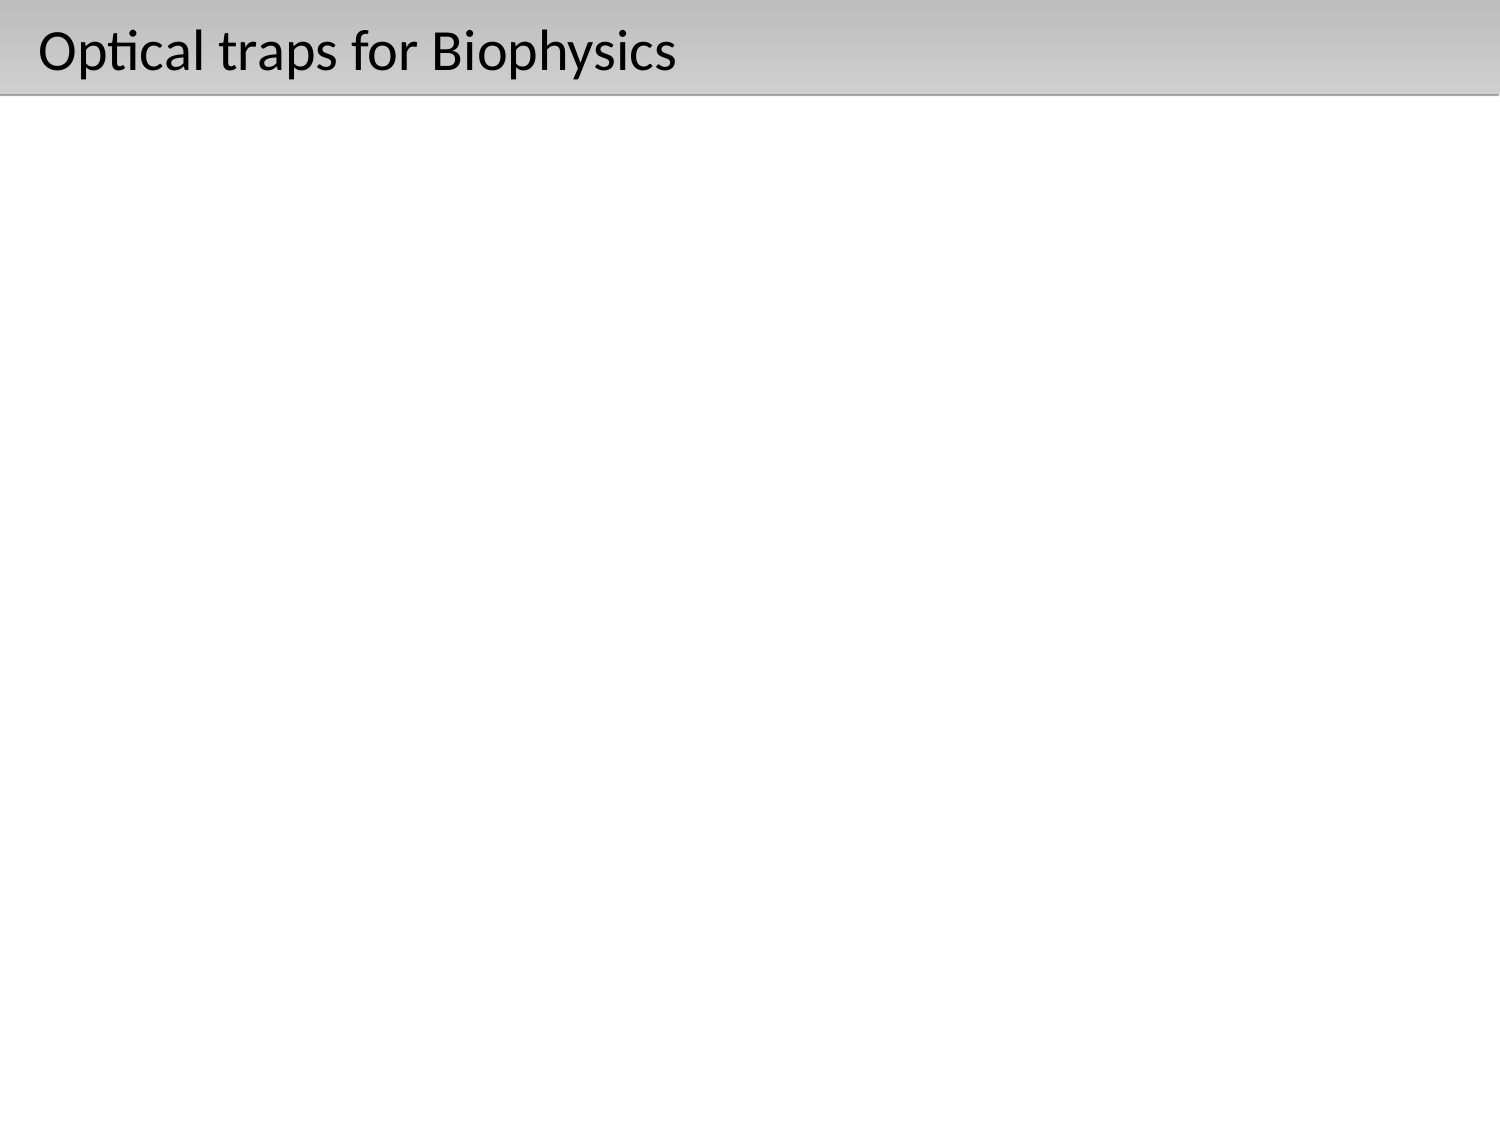

# Optical traps for Biophysics
Pro’s:
		Remote manipulation of biomolecules
		Measurable forces and distances are well suited for enzyme dynamics and 	molecular motors
		They work in normal buffer conditions
Con’s:
		Radiation damages of samples
		Slow throughput
		need for handle design